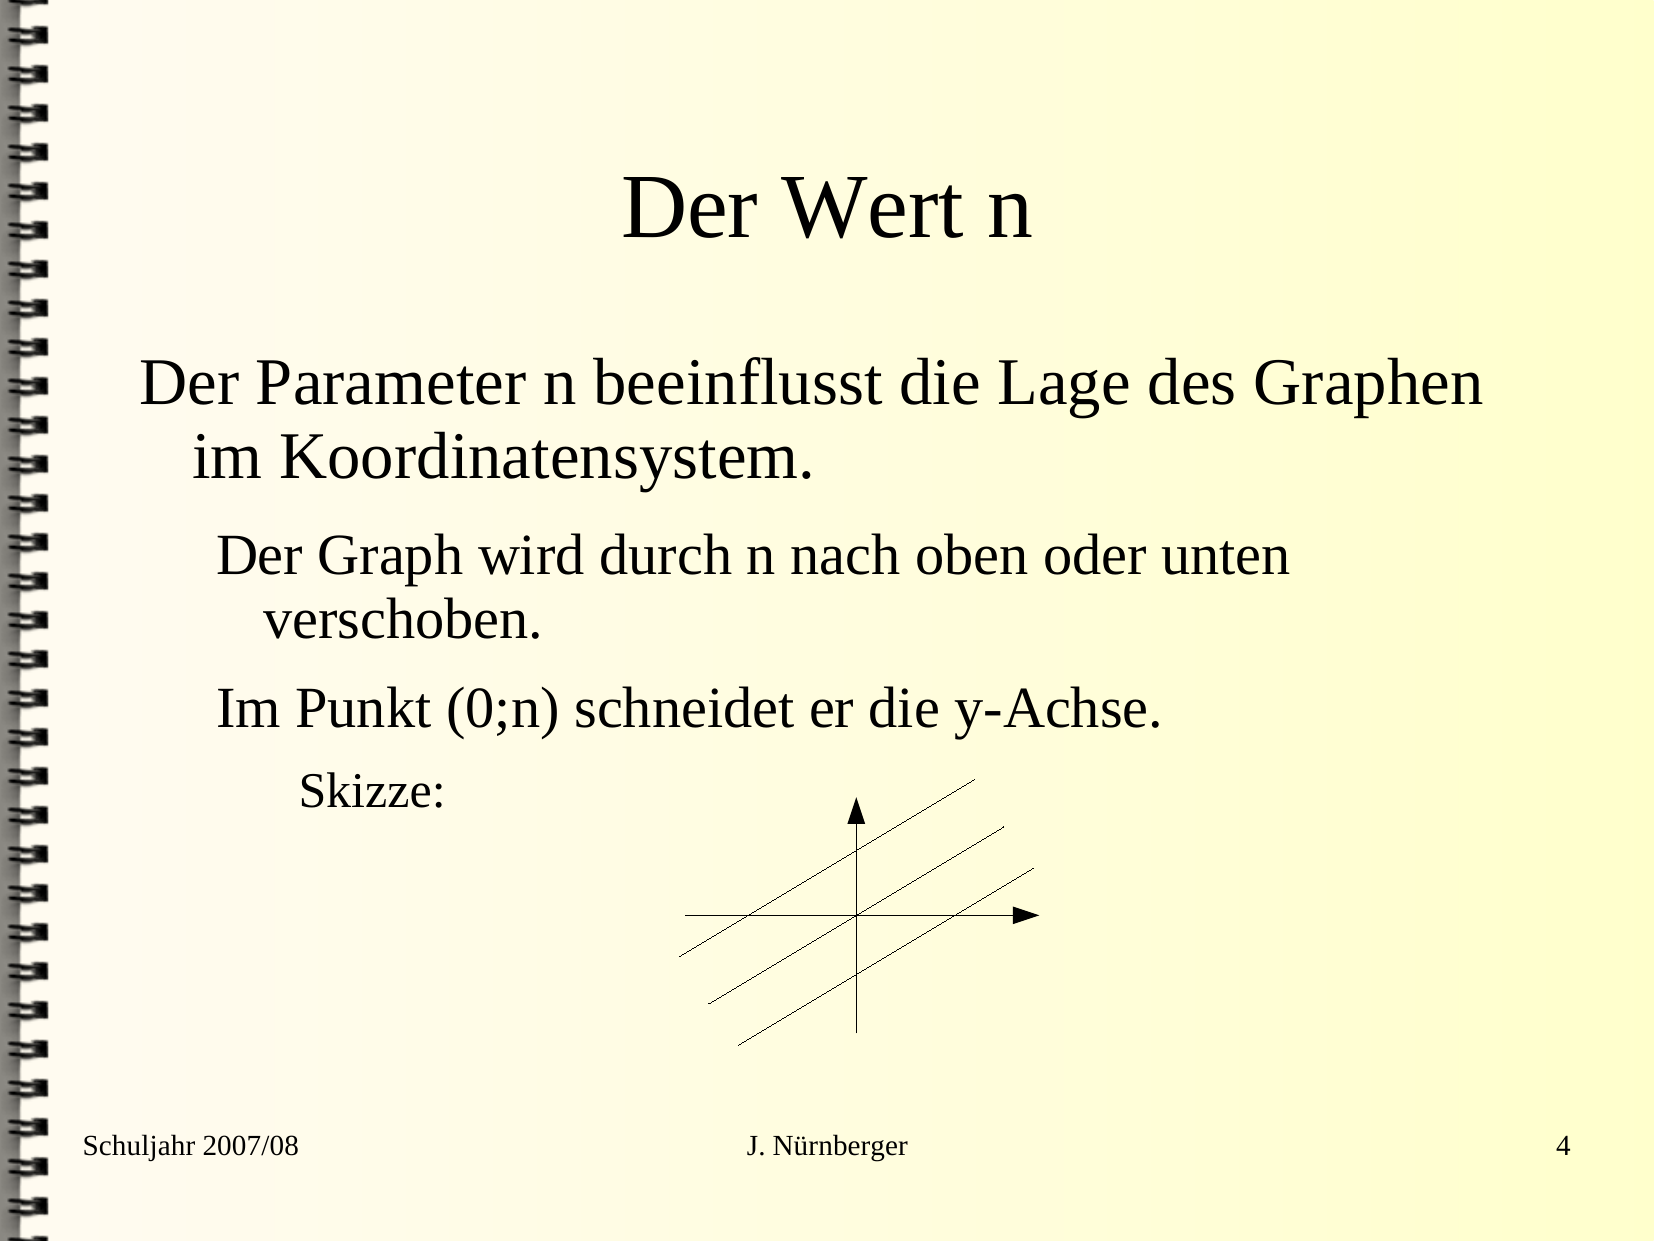

# Der Wert n
Der Parameter n beeinflusst die Lage des Graphen im Koordinatensystem.
Der Graph wird durch n nach oben oder unten verschoben.
Im Punkt (0;n) schneidet er die y-Achse.
Skizze:
Schuljahr 2007/08
J. Nürnberger
4